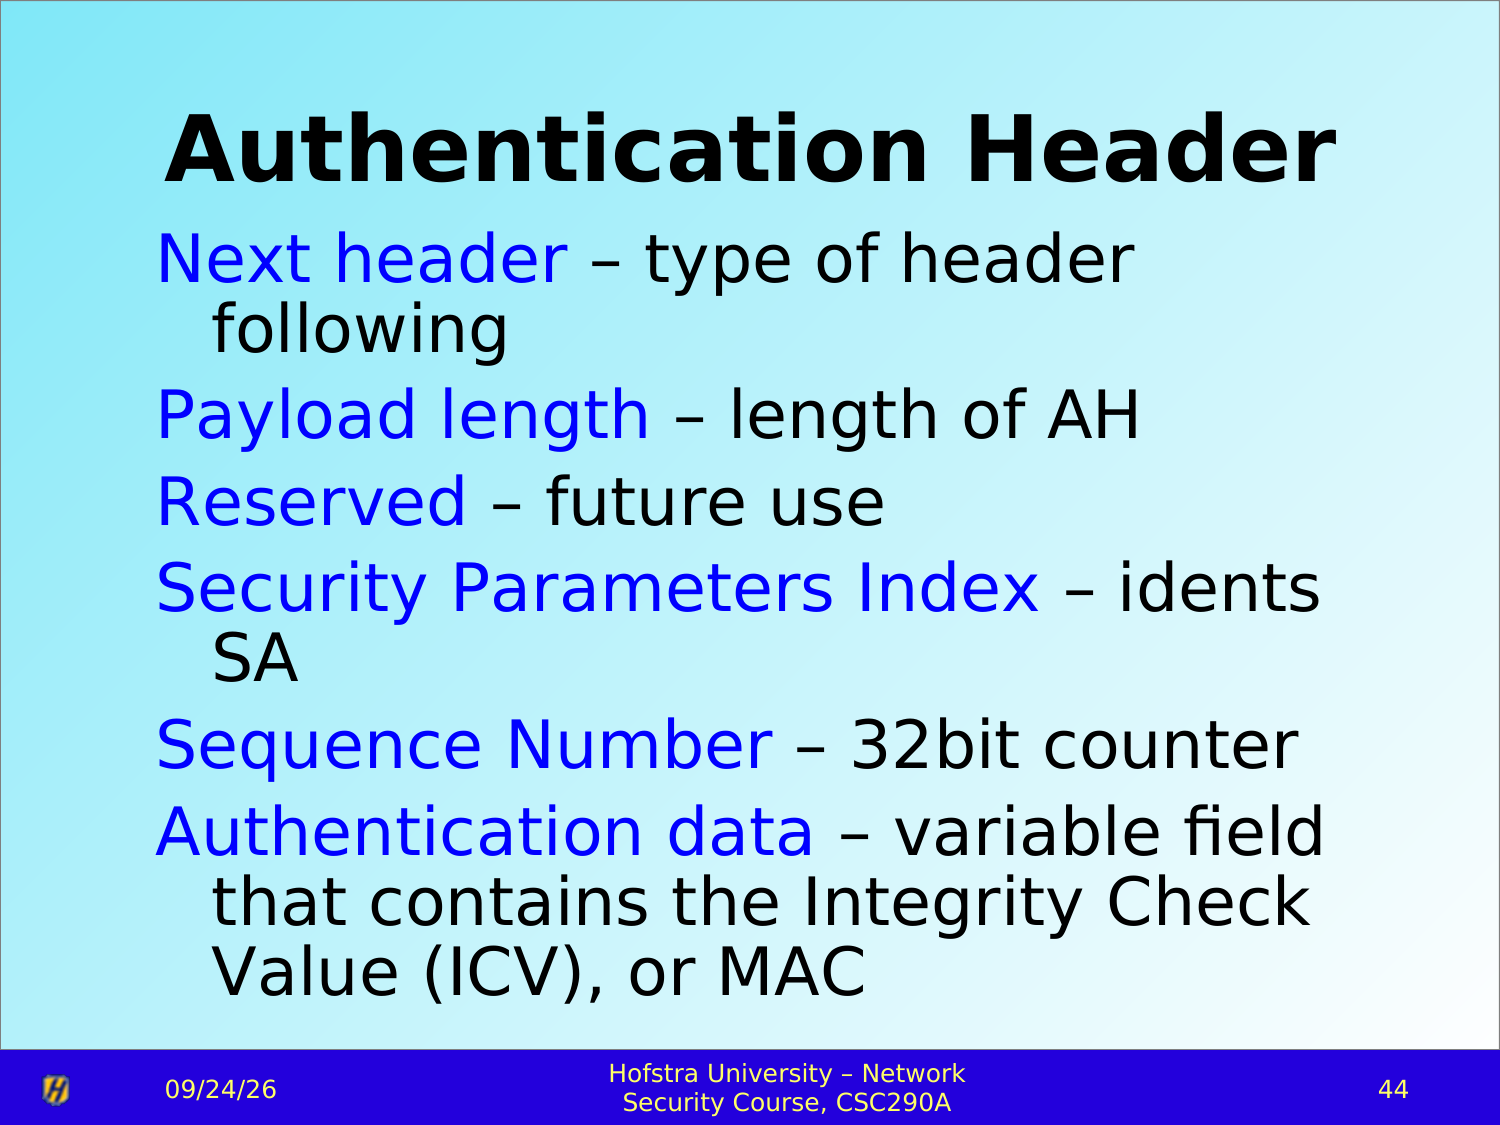

# Authentication Header
Next header – type of header following
Payload length – length of AH
Reserved – future use
Security Parameters Index – idents SA
Sequence Number – 32bit counter
Authentication data – variable field that contains the Integrity Check Value (ICV), or MAC
44